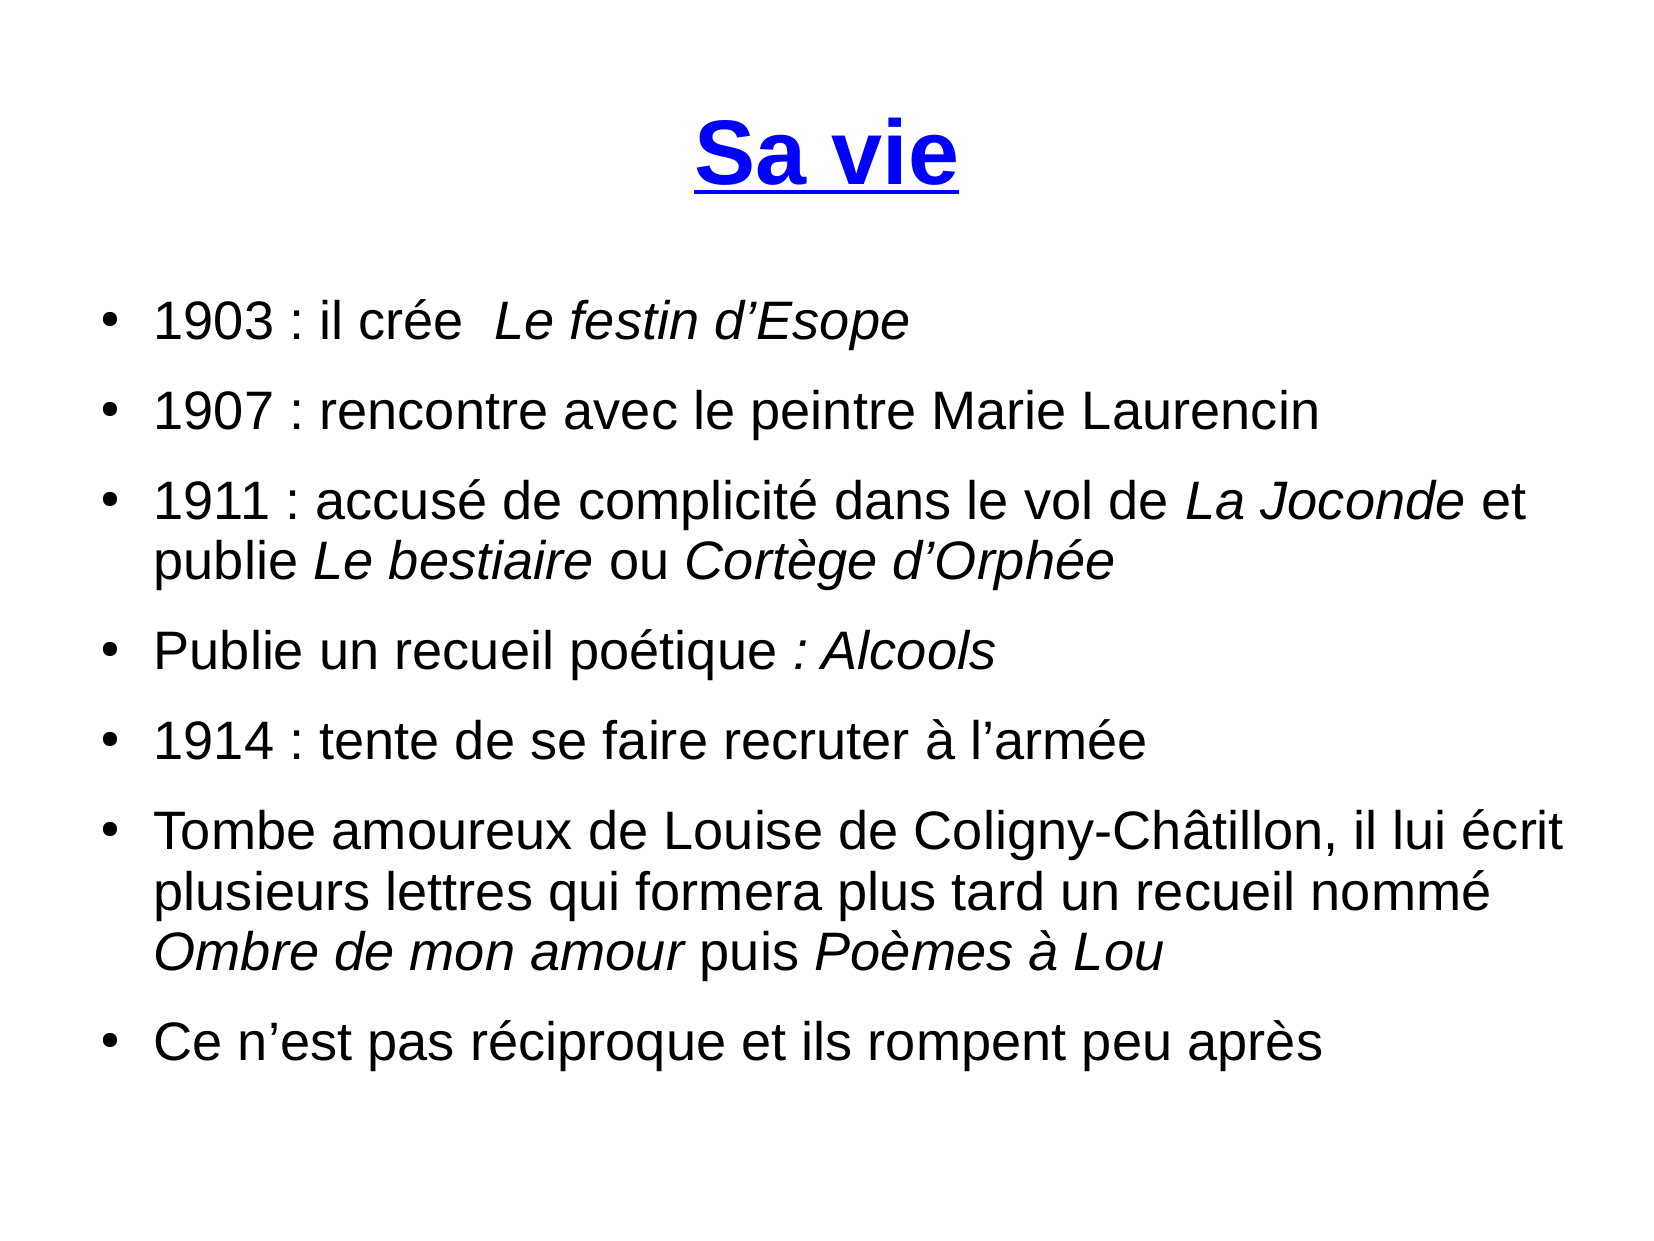

# Sa vie
1903 : il crée  Le festin d’Esope
1907 : rencontre avec le peintre Marie Laurencin
1911 : accusé de complicité dans le vol de La Joconde et publie Le bestiaire ou Cortège d’Orphée
Publie un recueil poétique : Alcools
1914 : tente de se faire recruter à l’armée
Tombe amoureux de Louise de Coligny-Châtillon, il lui écrit plusieurs lettres qui formera plus tard un recueil nommé Ombre de mon amour puis Poèmes à Lou
Ce n’est pas réciproque et ils rompent peu après